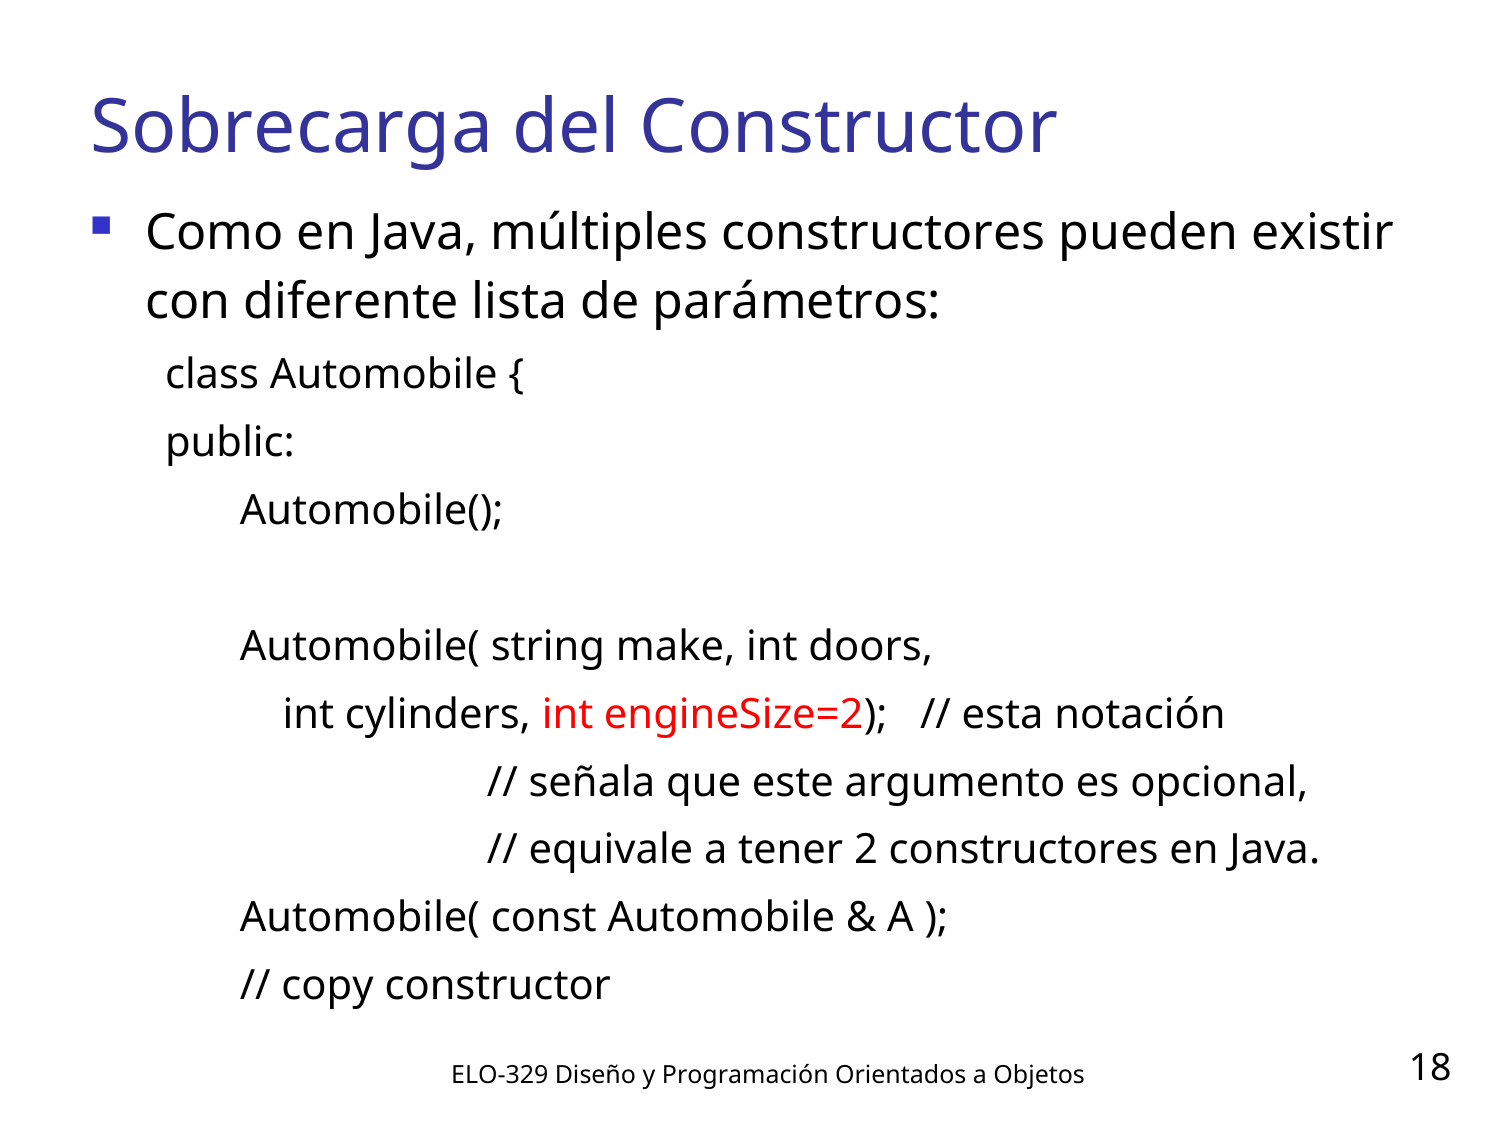

# Sobrecarga del Constructor
Como en Java, múltiples constructores pueden existir con diferente lista de parámetros:
class Automobile {
public:
Automobile();
Automobile( string make, int doors,
 int cylinders, int engineSize=2); // esta notación
 // señala que este argumento es opcional,
 // equivale a tener 2 constructores en Java.
Automobile( const Automobile & A );
// copy constructor
18